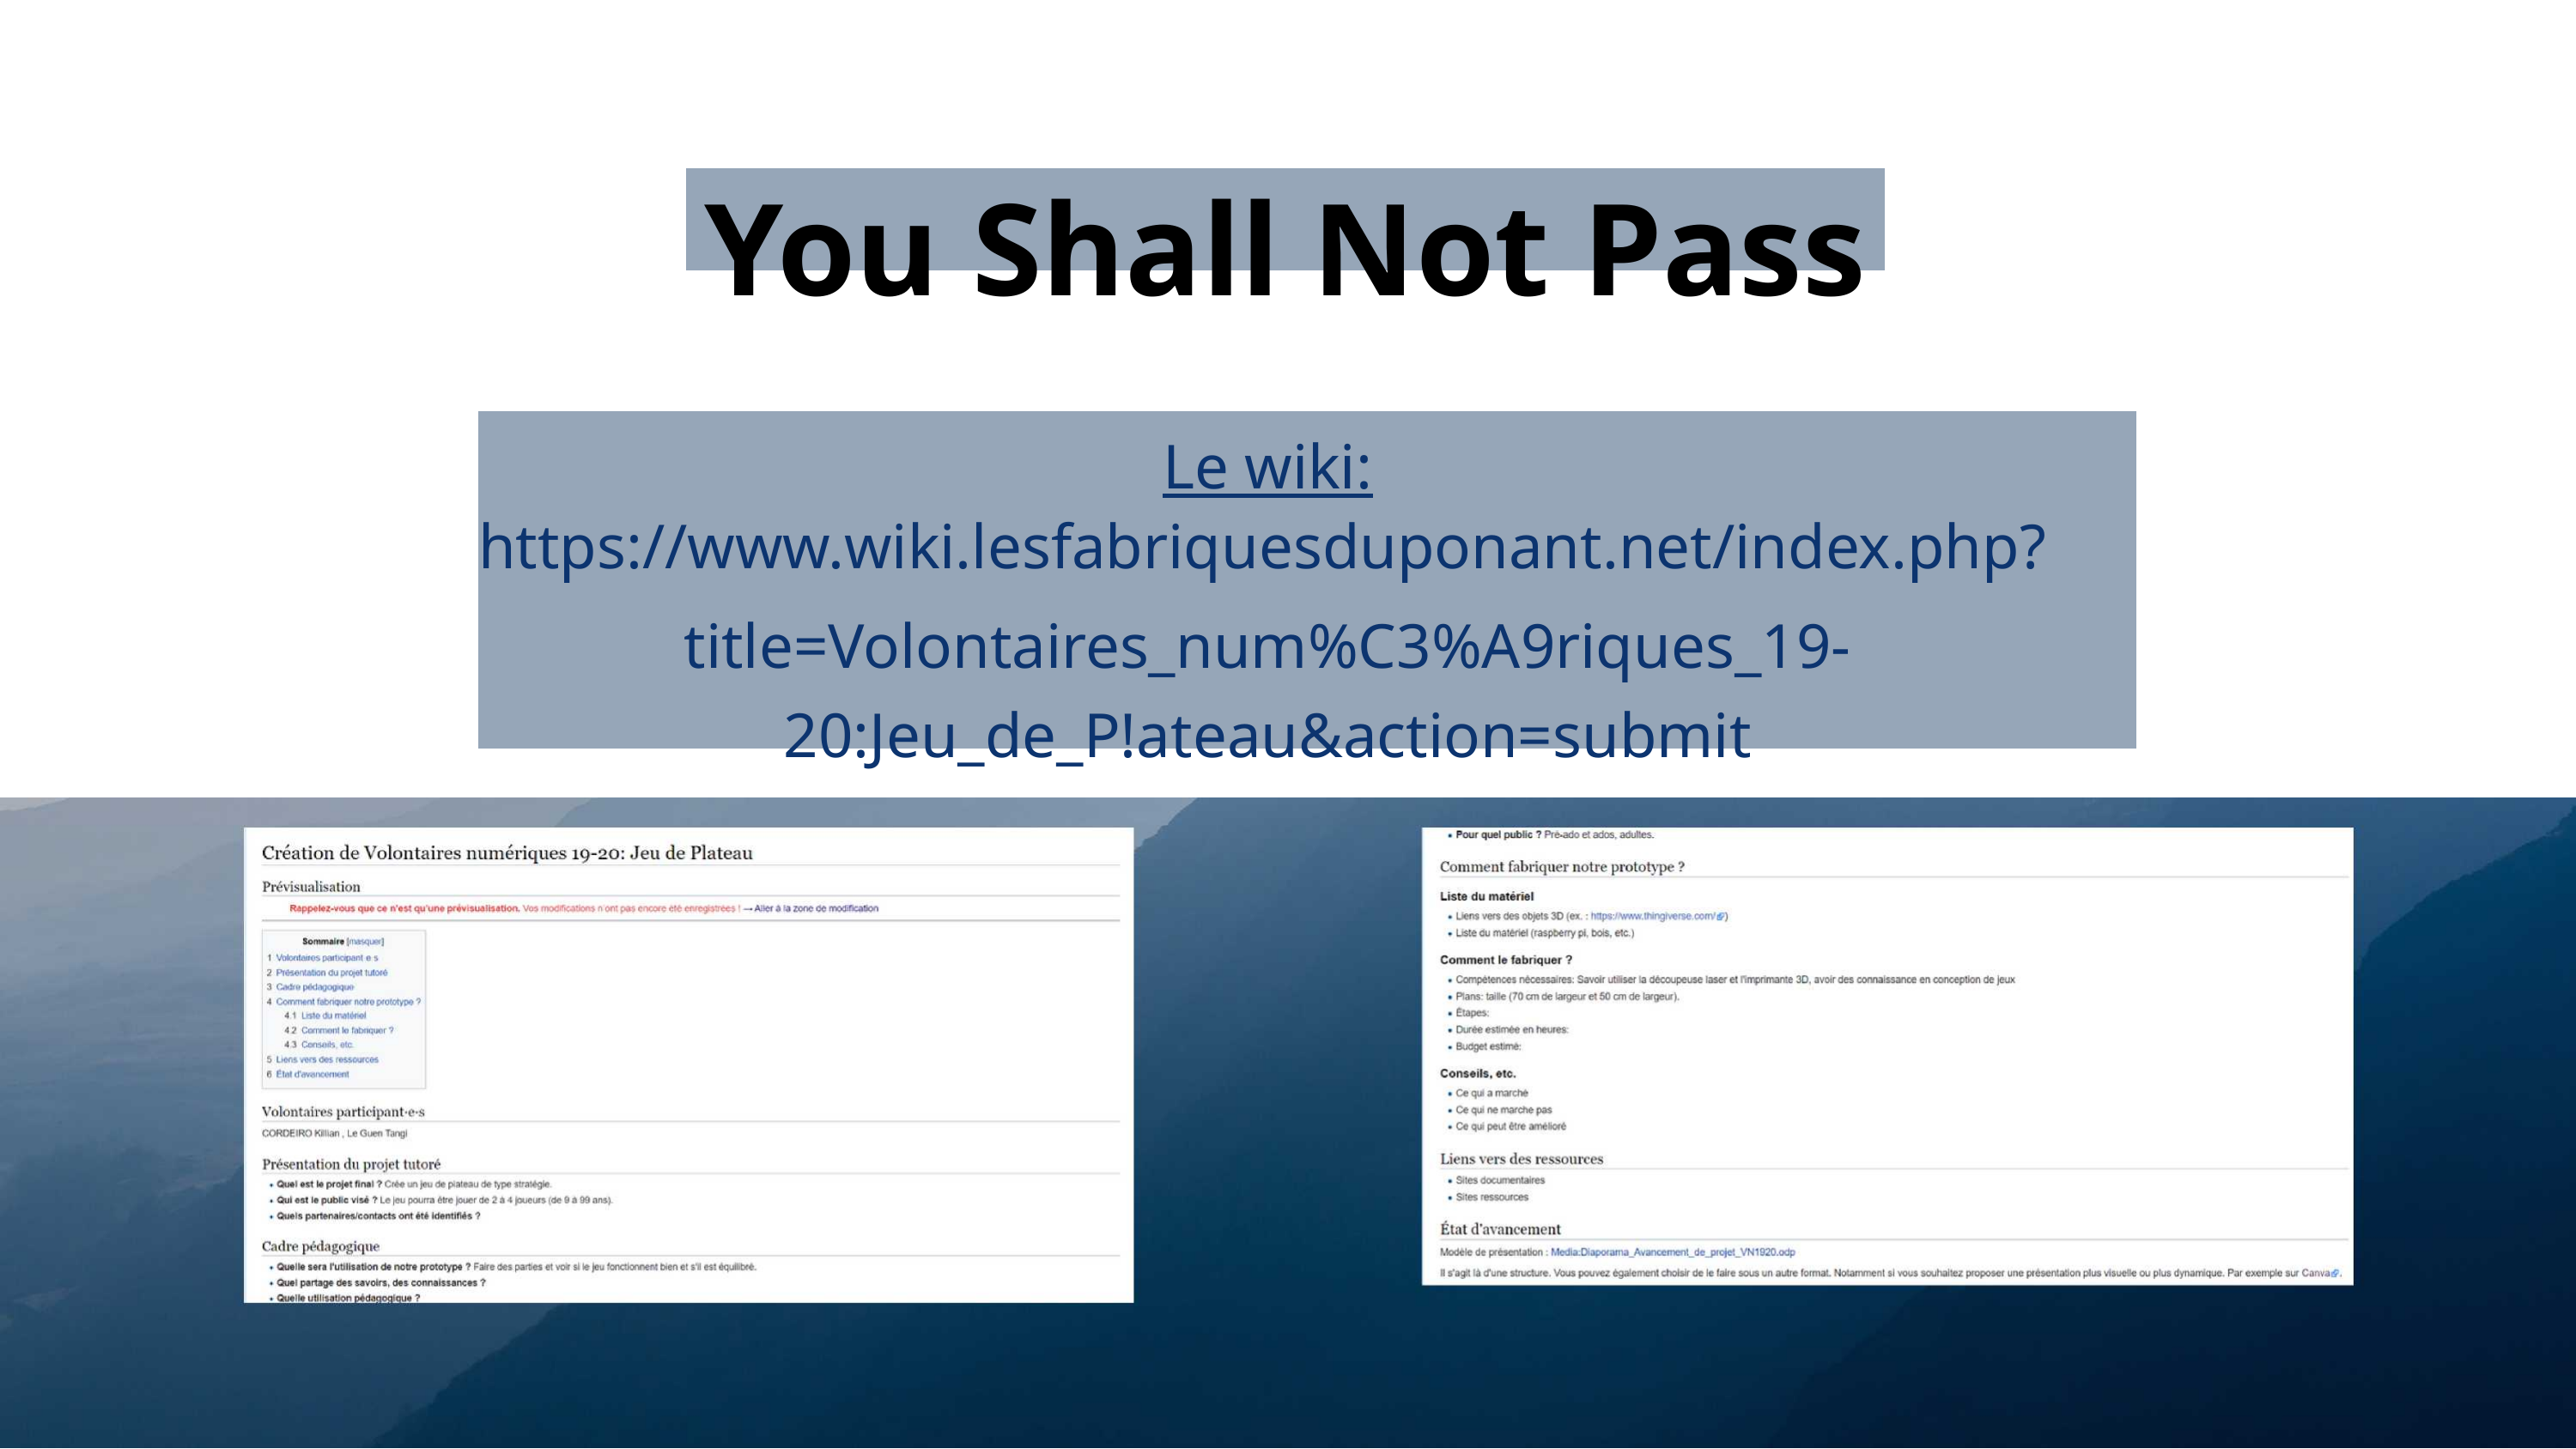

You Shall Not Pass
Le wiki:
https://www.wiki.lesfabriquesduponant.net/index.php?
title=Volontaires_num%C3%A9riques_19-
20:Jeu_de_P!ateau&action=submit